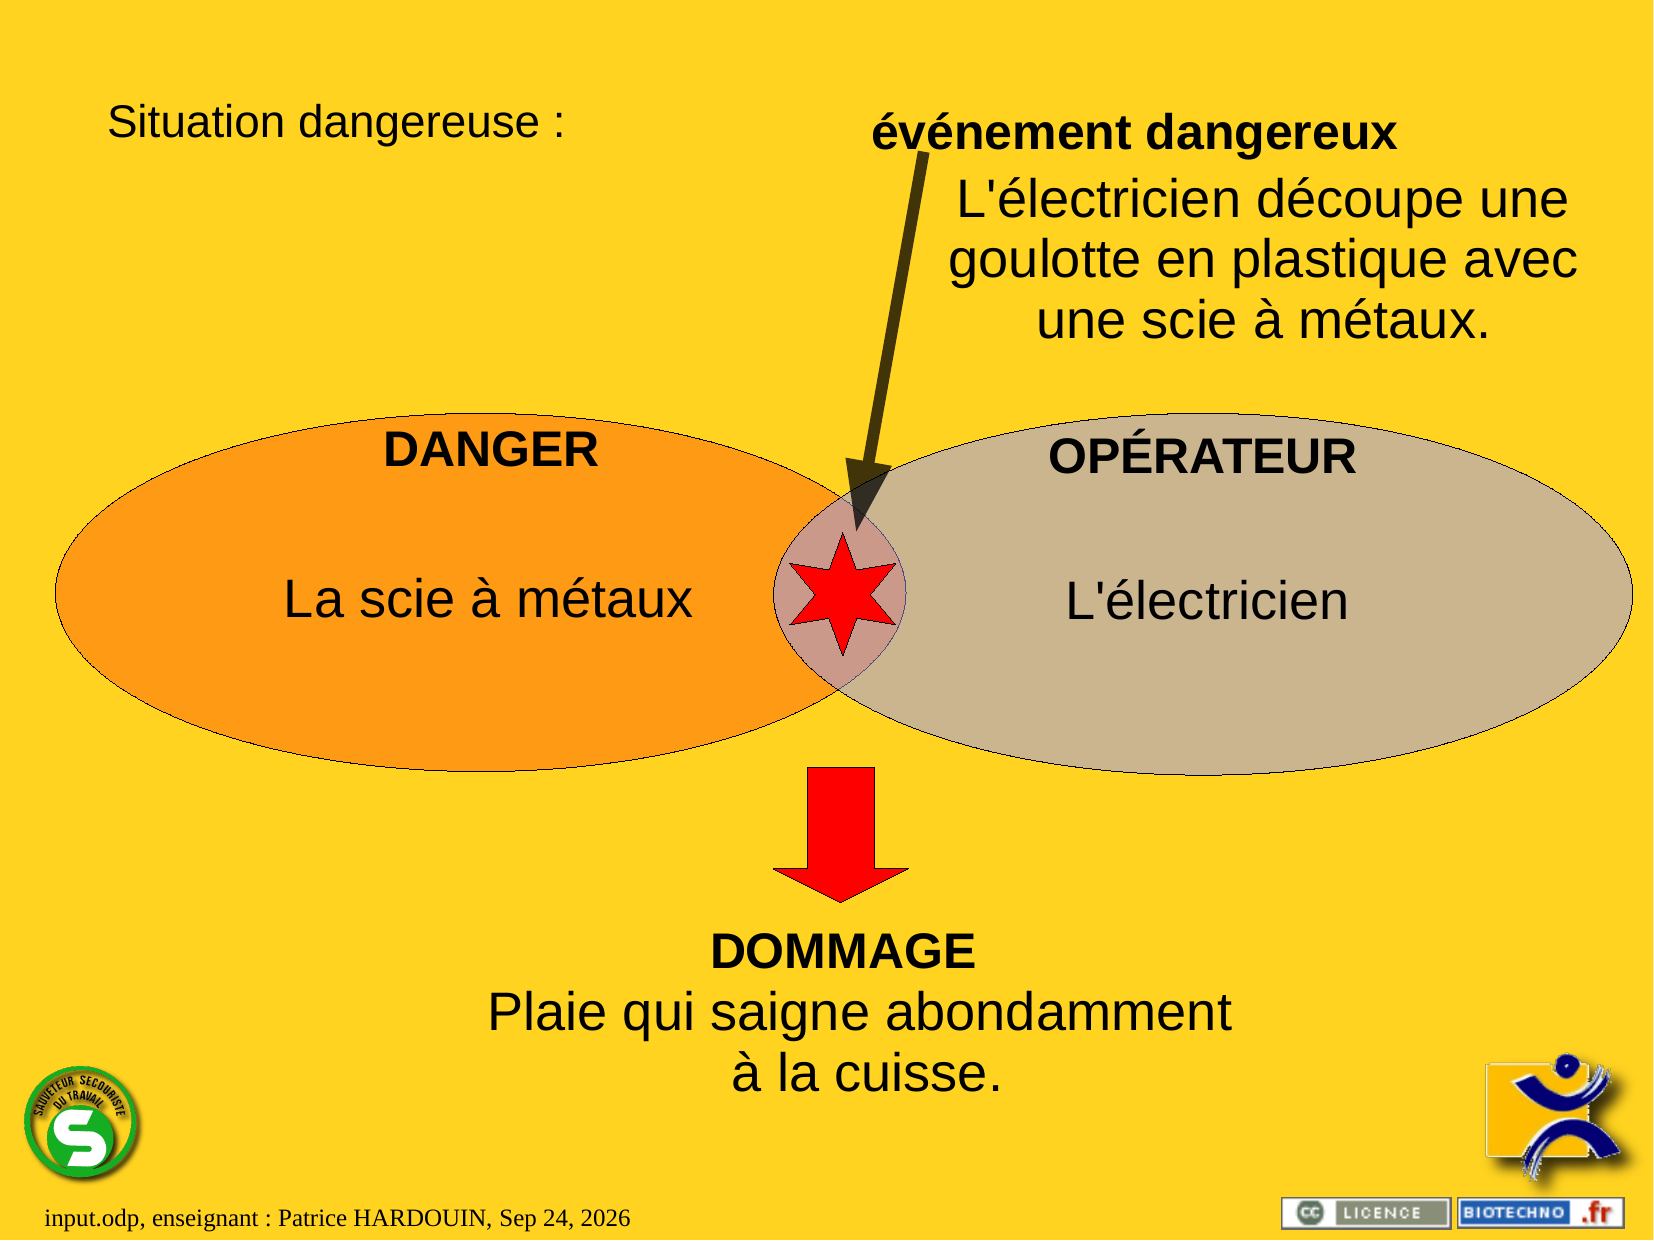

Situation dangereuse :
événement dangereux
L'électricien découpe une
goulotte en plastique avec
une scie à métaux.
DANGER
OPÉRATEUR
La scie à métaux
L'électricien
DOMMAGE
Plaie qui saigne abondamment
à la cuisse.